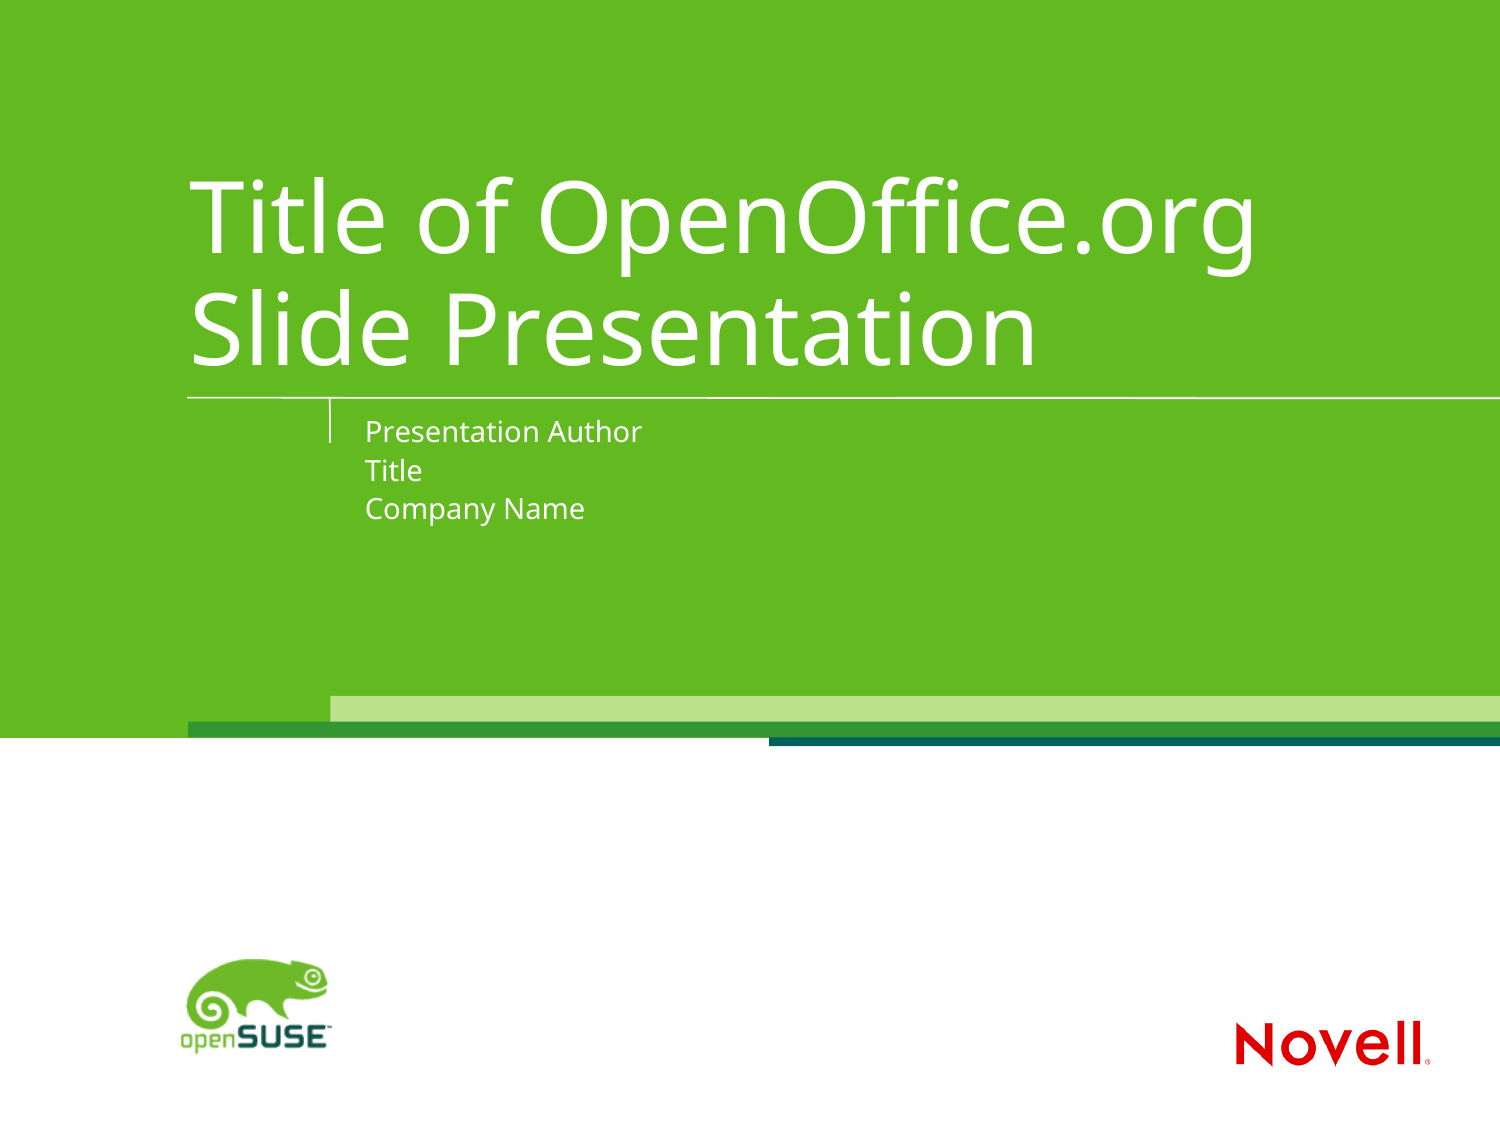

# Title of OpenOffice.org Slide Presentation
Presentation Author
Title
Company Name